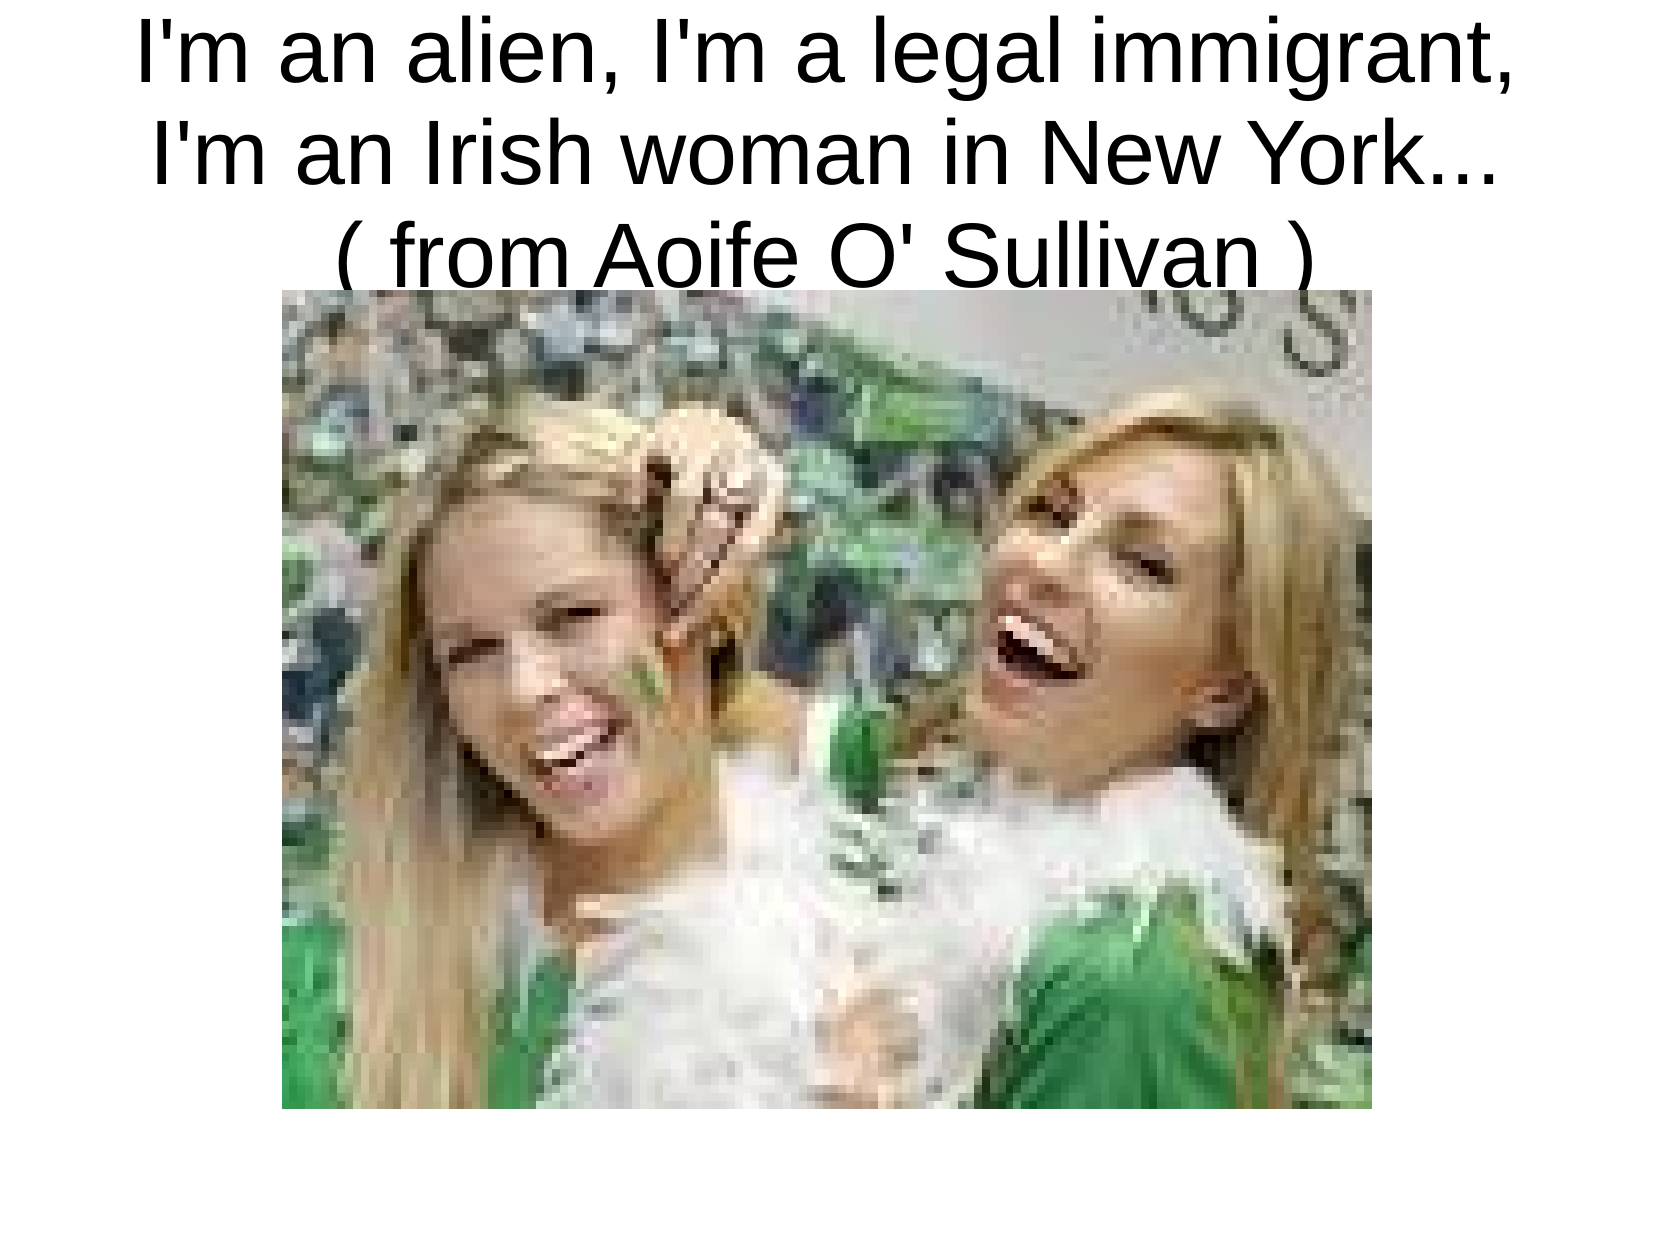

# I'm an alien, I'm a legal immigrant, I'm an Irish woman in New York... ( from Aoife O' Sullivan )